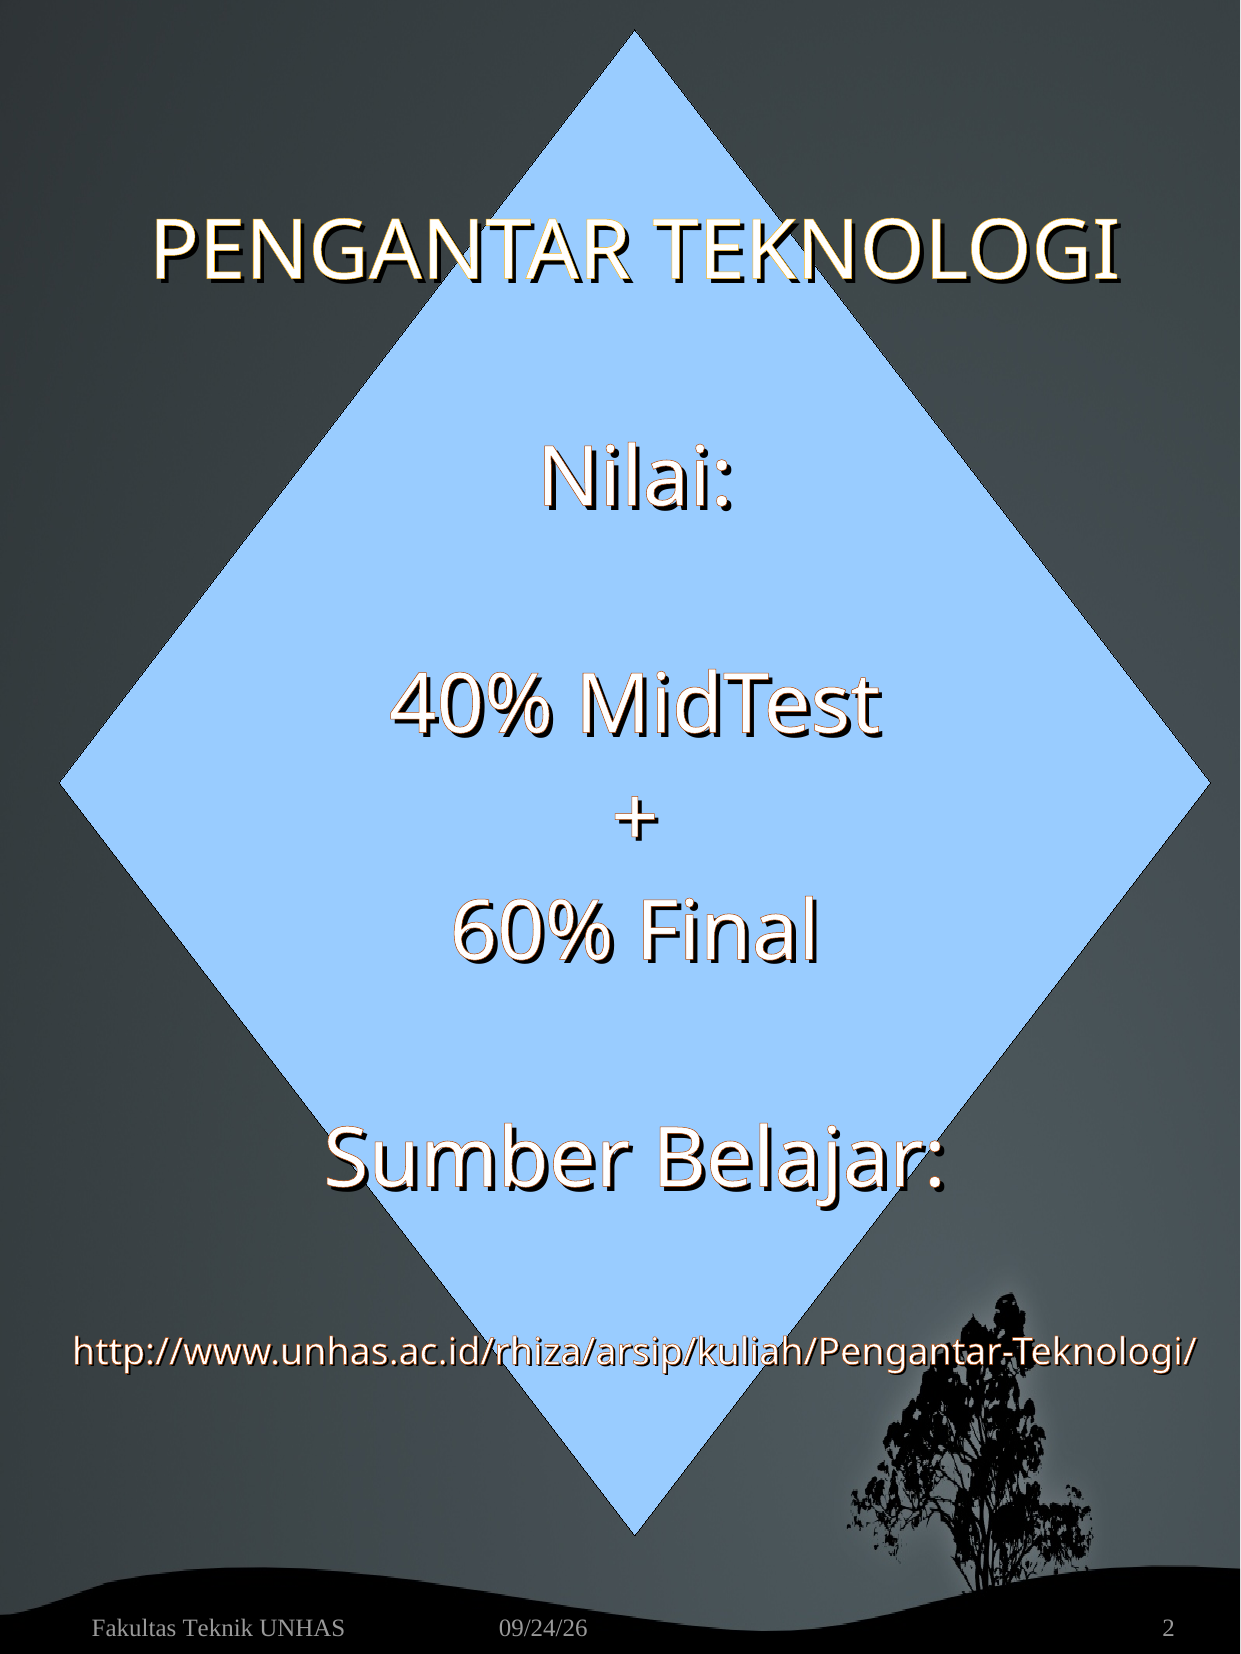

PENGANTAR TEKNOLOGI
Nilai:
40% MidTest
+
60% Final
Sumber Belajar:
http://www.unhas.ac.id/rhiza/arsip/kuliah/Pengantar-Teknologi/
Fakultas Teknik UNHAS
2